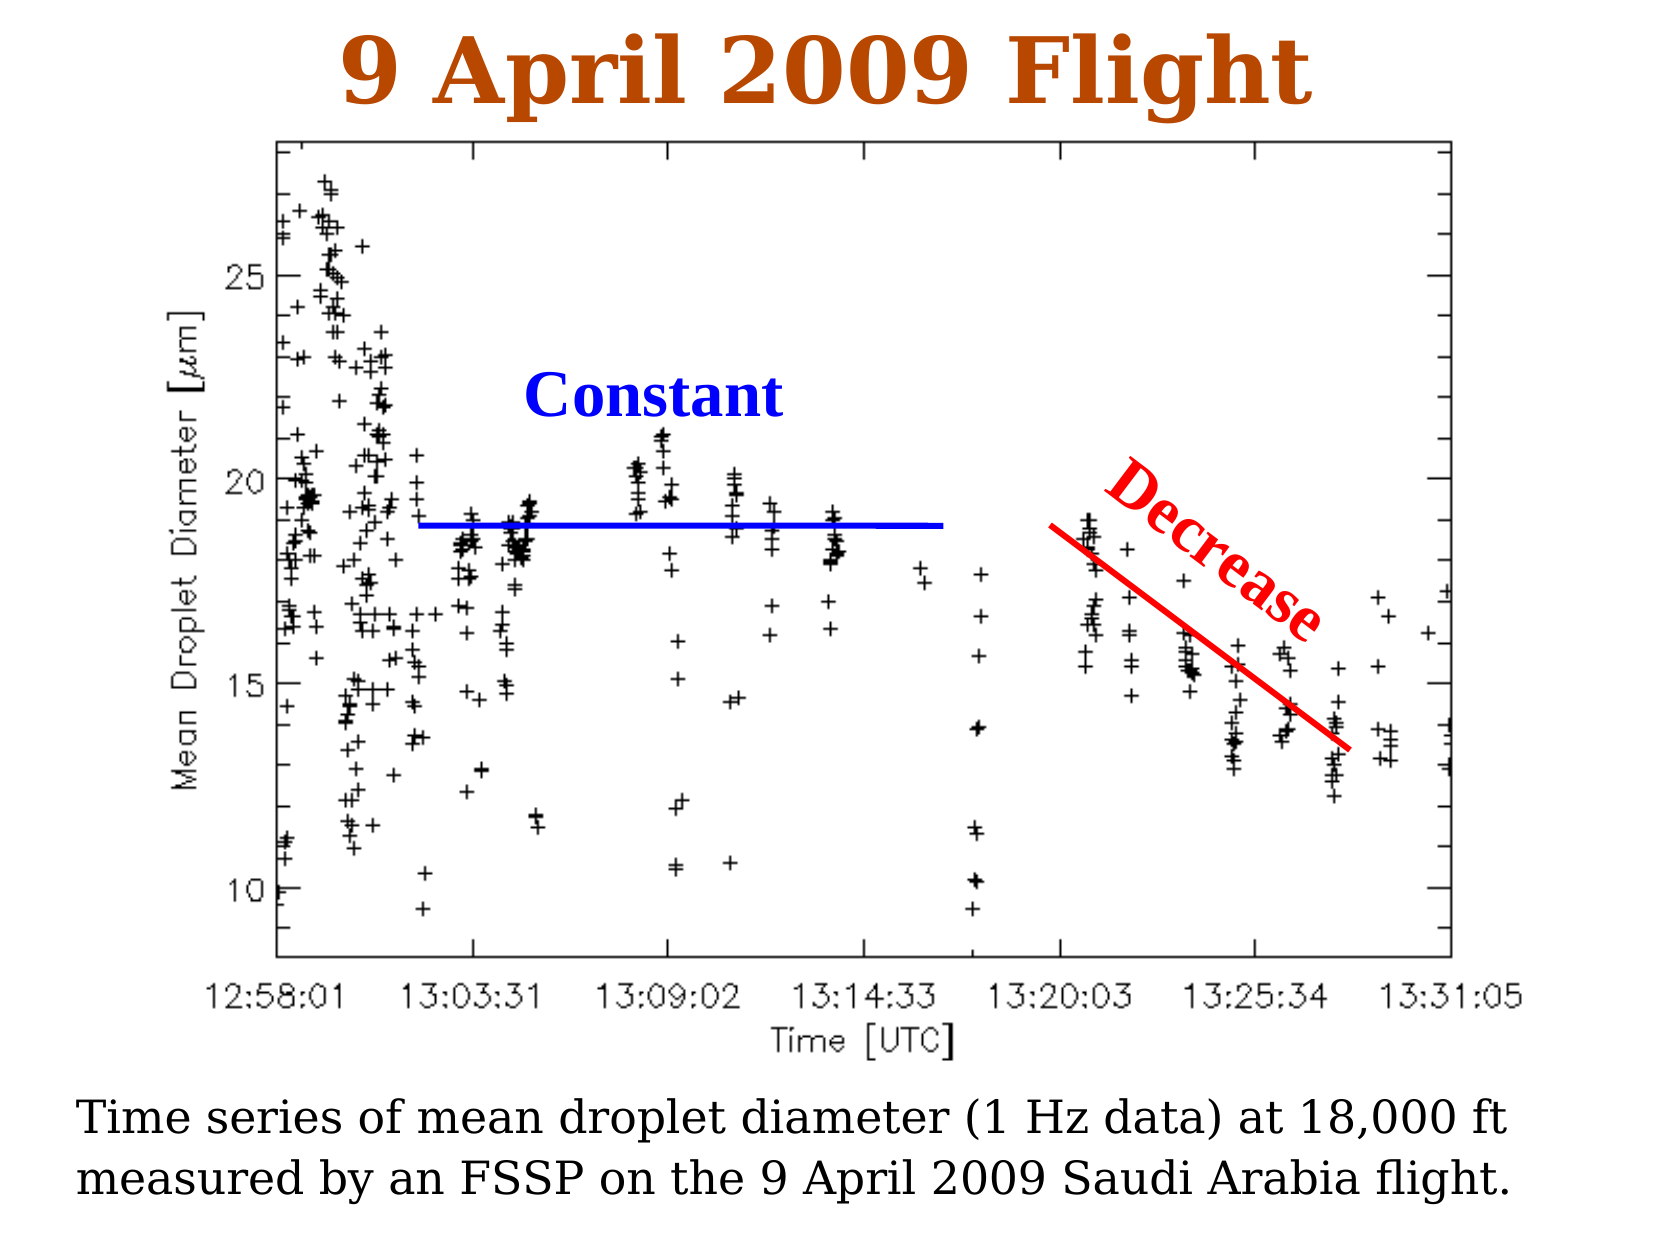

9 April 2009 Flight
Constant
Decrease
Time series of mean droplet diameter (1 Hz data) at 18,000 ft measured by an FSSP on the 9 April 2009 Saudi Arabia flight.